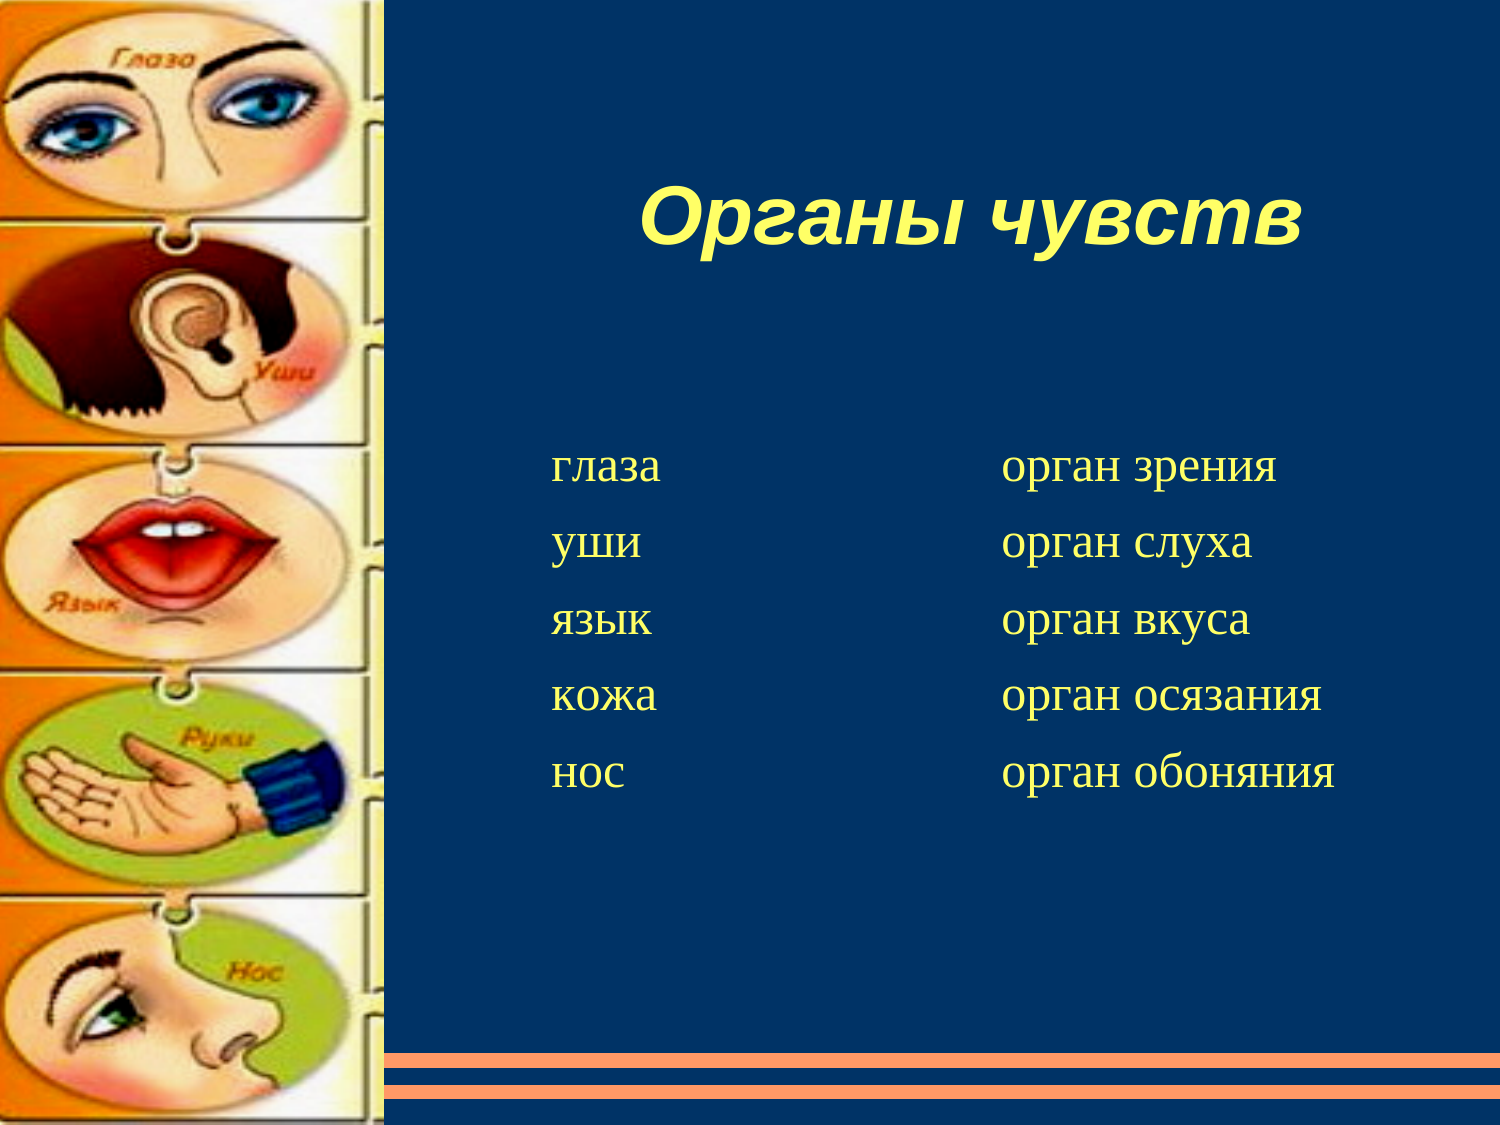

# Органы чувств
		глаза			орган зрения
		уши			орган слуха
		язык			орган вкуса
		кожа			орган осязания
		нос			орган обоняния